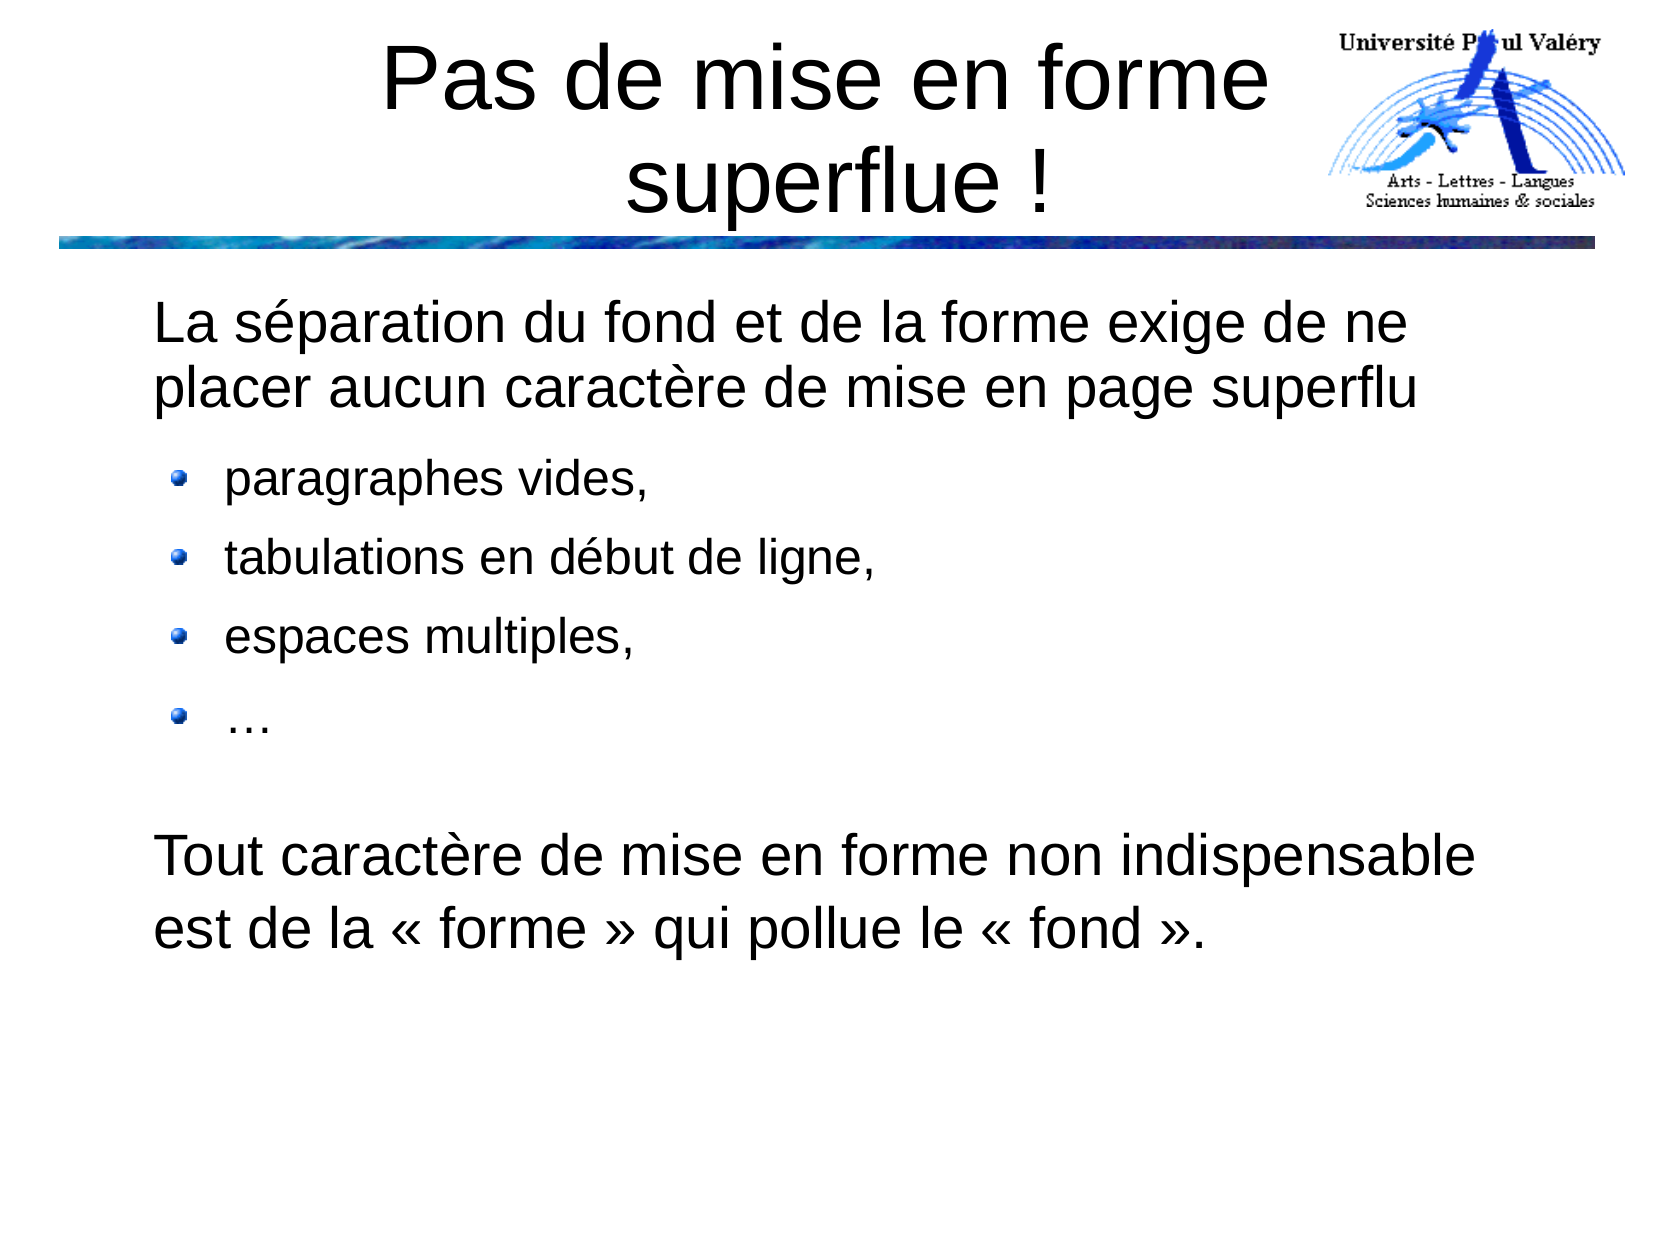

# Pas de mise en forme superflue !
La séparation du fond et de la forme exige de ne placer aucun caractère de mise en page superflu
paragraphes vides,
tabulations en début de ligne,
espaces multiples,
…
Tout caractère de mise en forme non indispensable est de la « forme » qui pollue le « fond ».